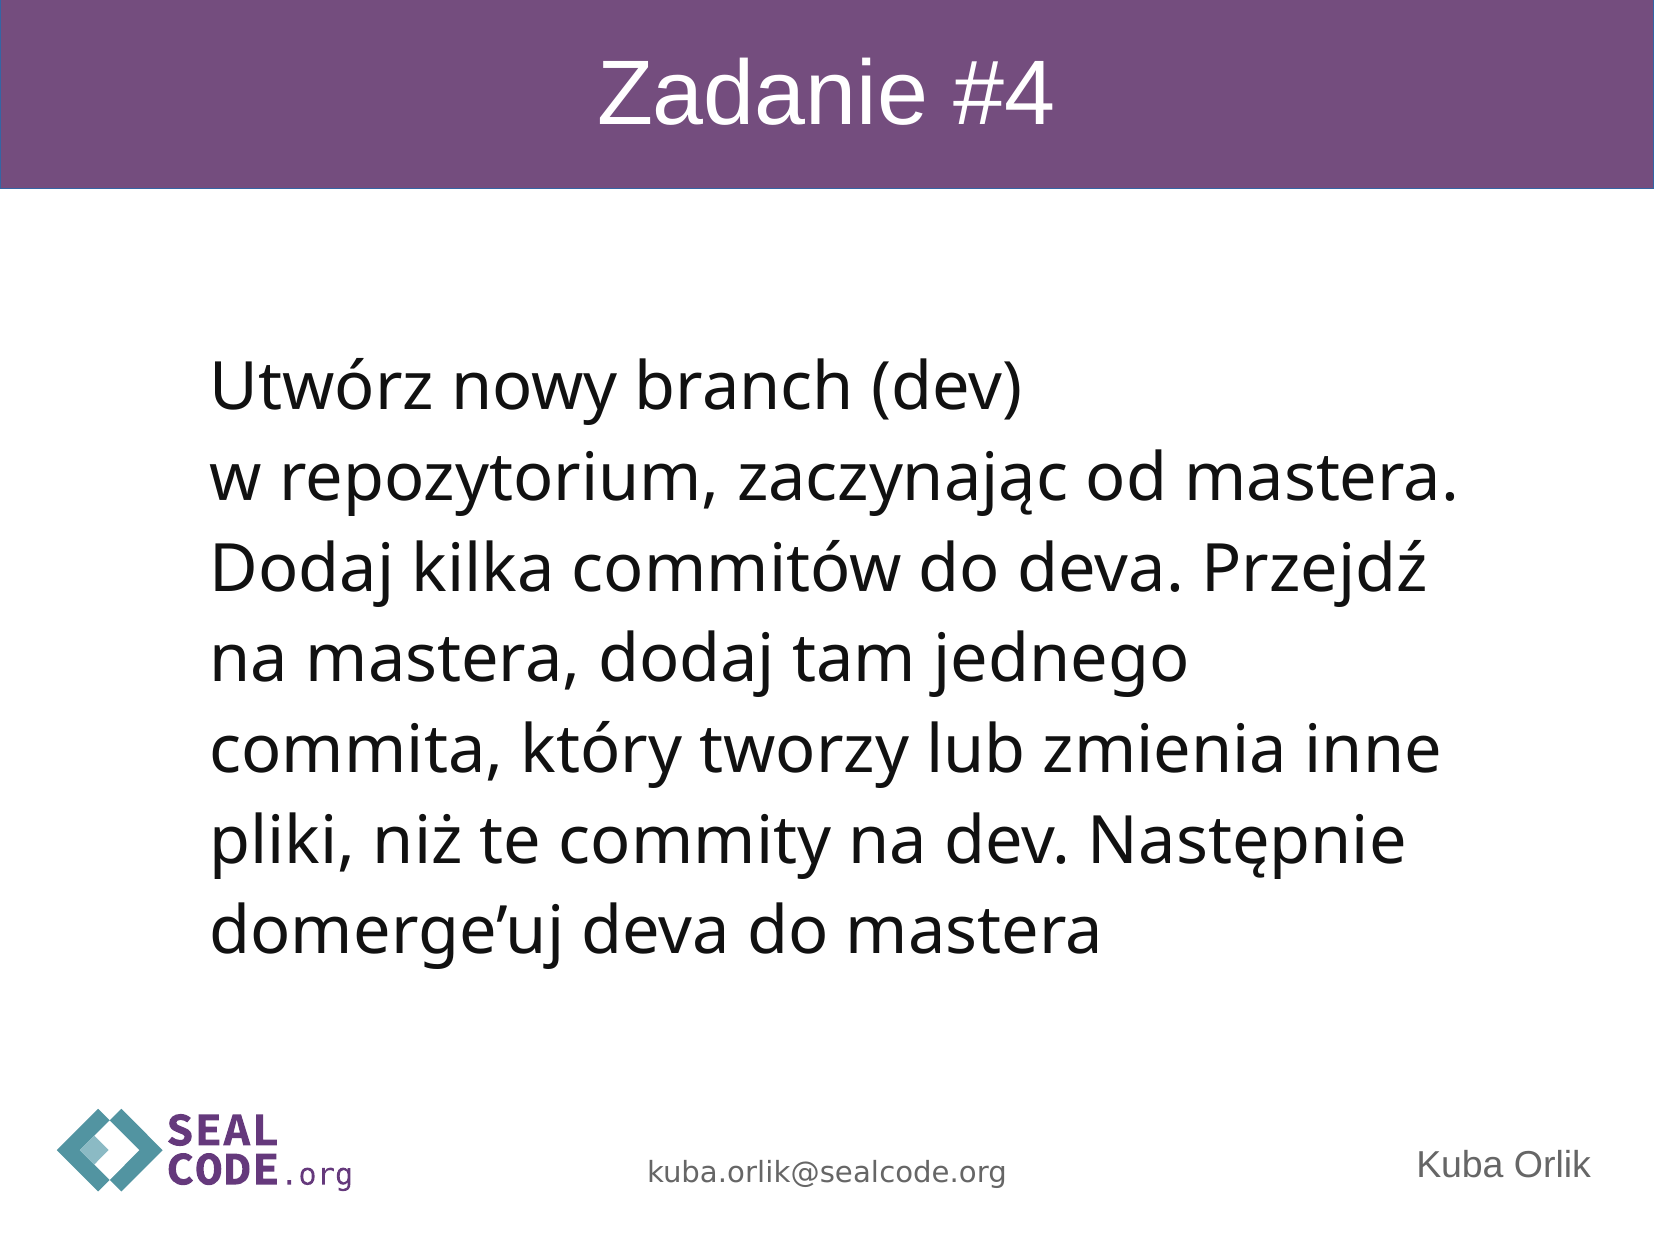

# Zadanie #4
Utwórz nowy branch (dev) w repozytorium, zaczynając od mastera.
Dodaj kilka commitów do deva. Przejdź na mastera, dodaj tam jednego commita, który tworzy lub zmienia inne pliki, niż te commity na dev. Następnie domerge’uj deva do mastera